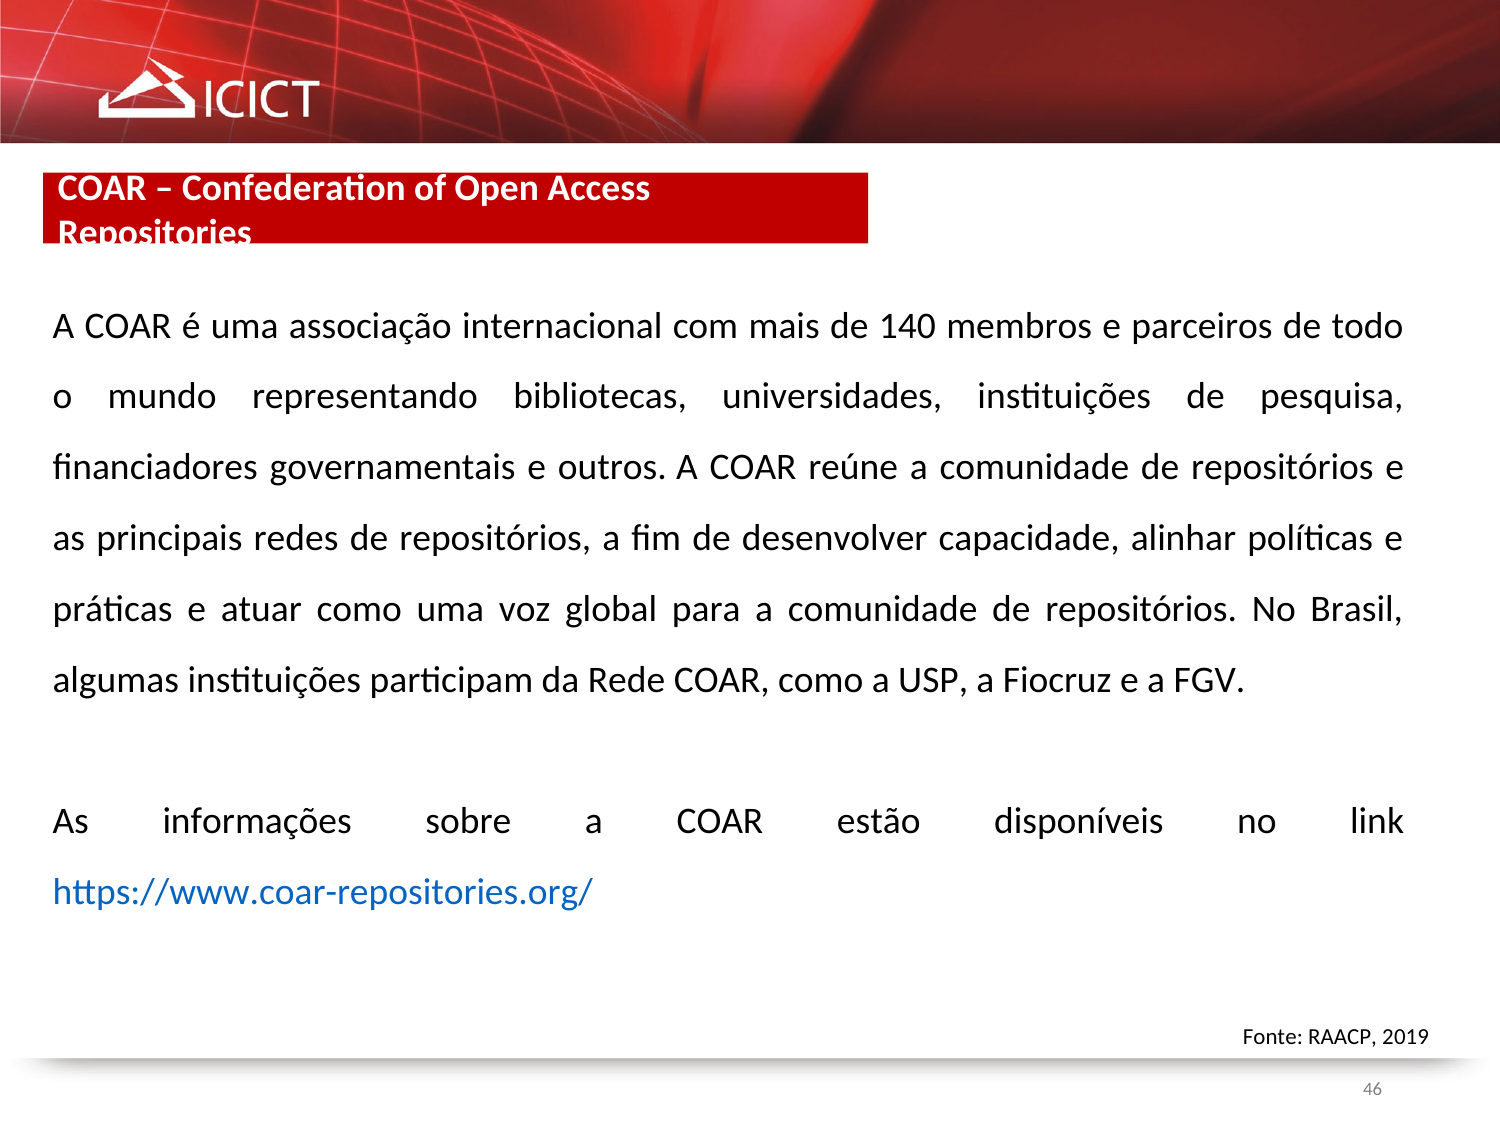

COAR – Confederation of Open Access Repositories
A COAR é uma associação internacional com mais de 140 membros e parceiros de todo o mundo representando bibliotecas, universidades, instituições de pesquisa, financiadores governamentais e outros. A COAR reúne a comunidade de repositórios e as principais redes de repositórios, a fim de desenvolver capacidade, alinhar políticas e práticas e atuar como uma voz global para a comunidade de repositórios. No Brasil, algumas instituições participam da Rede COAR, como a USP, a Fiocruz e a FGV.
As informações sobre a COAR estão disponíveis no link https://www.coar-repositories.org/
Fonte: RAACP, 2019